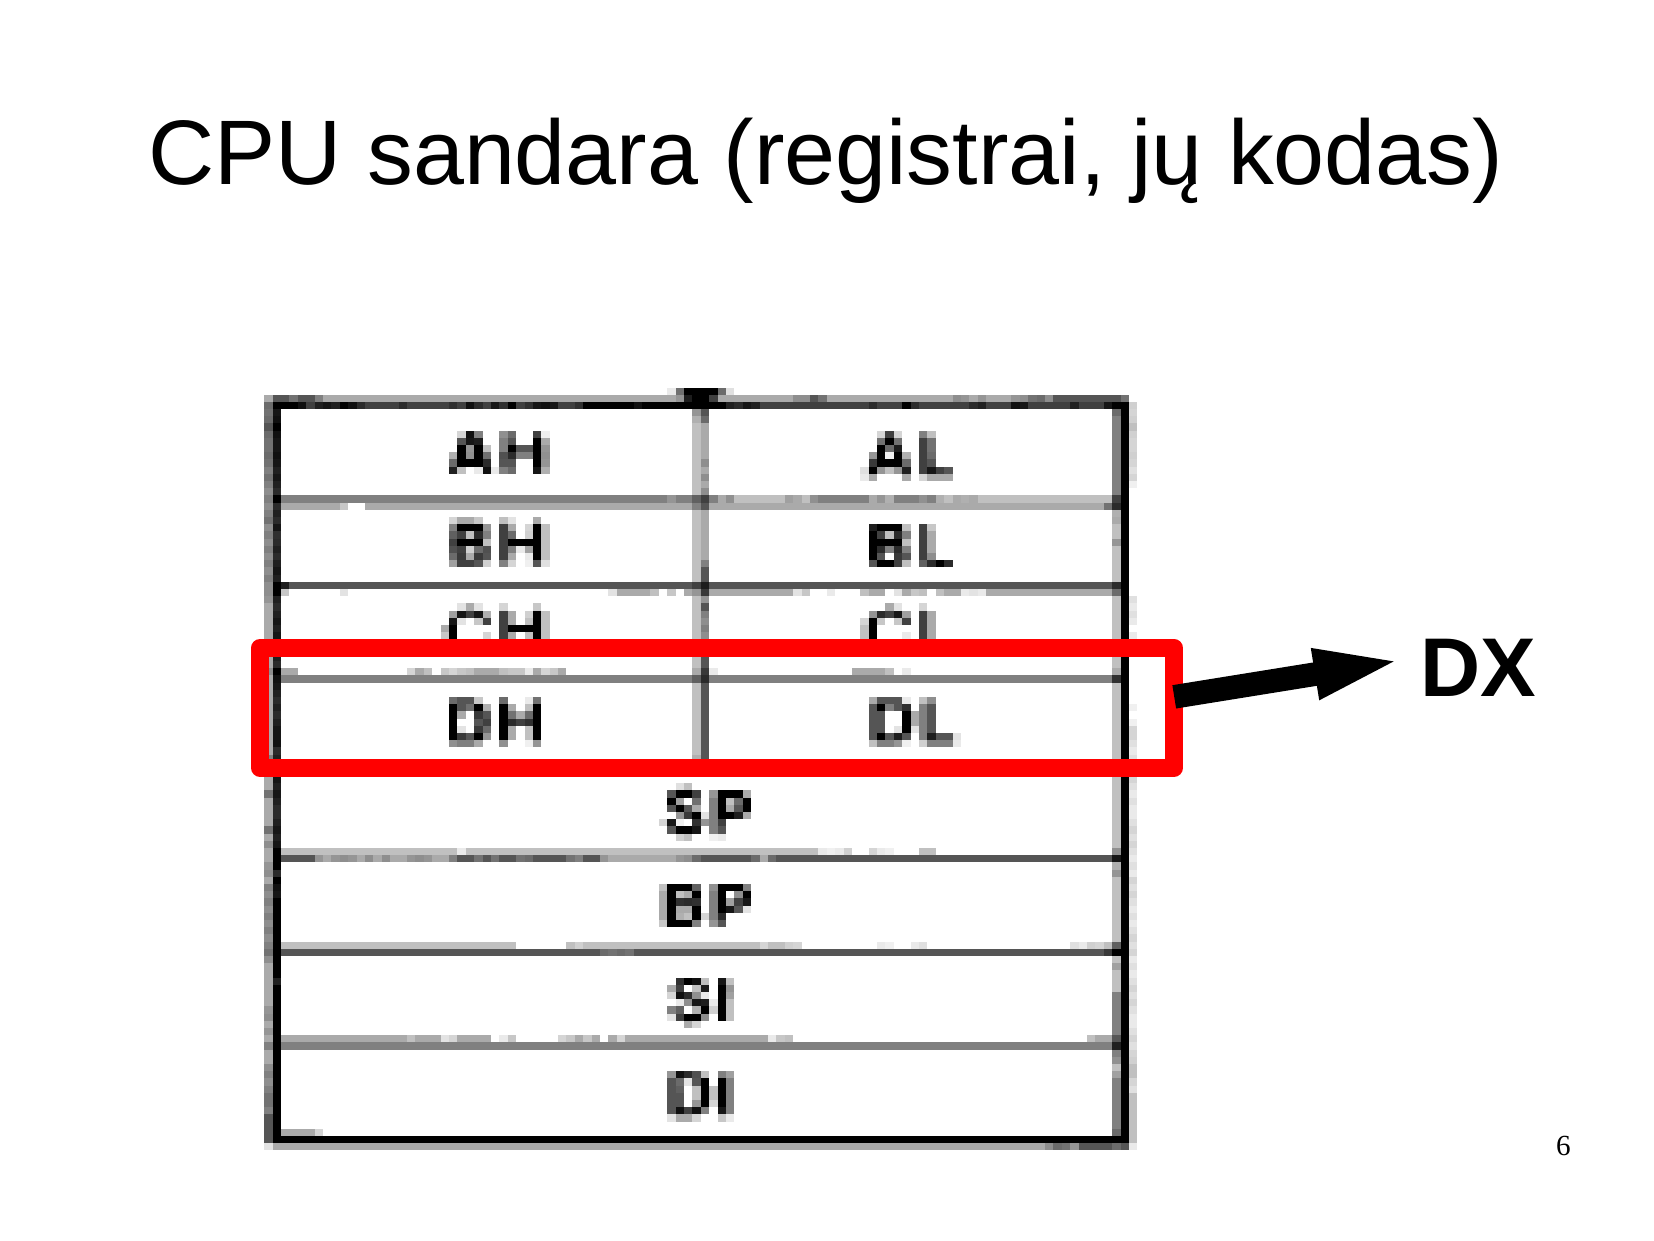

# CPU sandara (registrai, jų kodas)
DX
KA-2
6